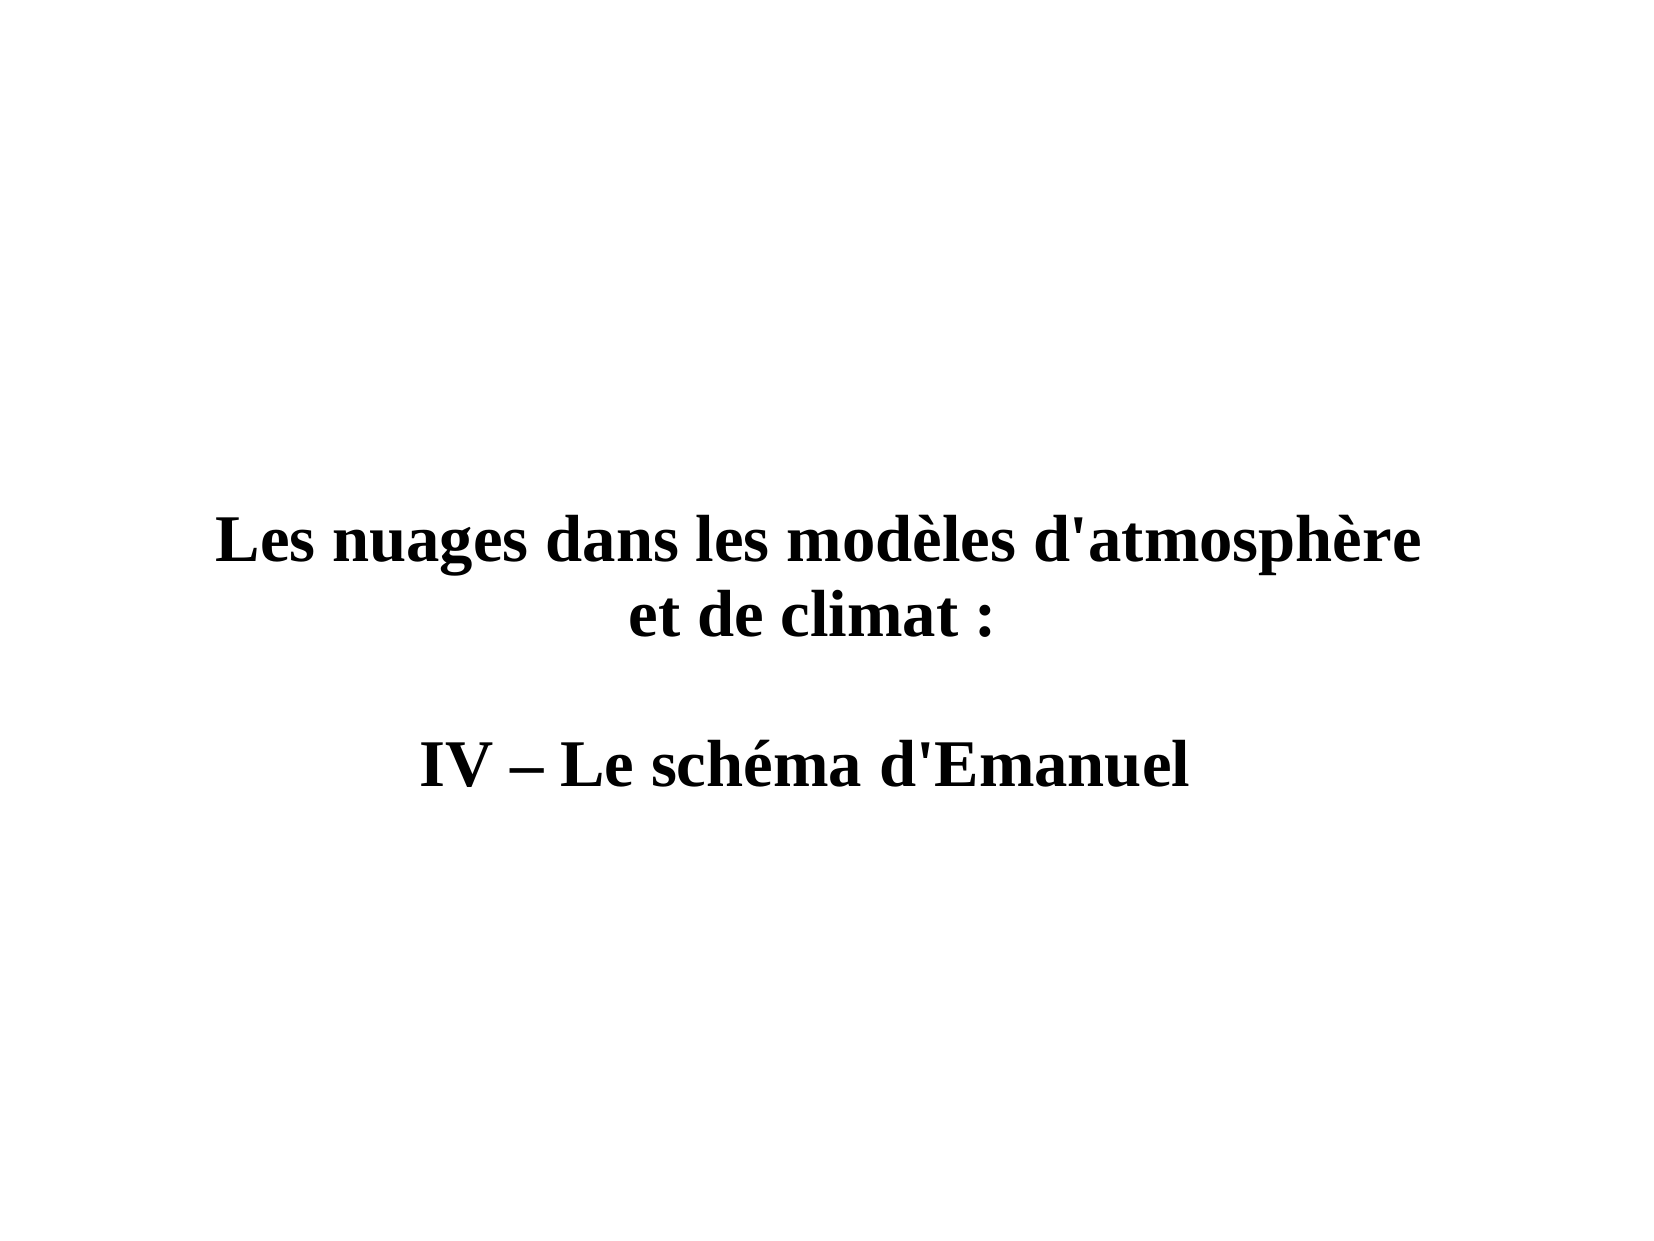

Les nuages dans les modèles d'atmosphère
 et de climat :
IV – Le schéma d'Emanuel